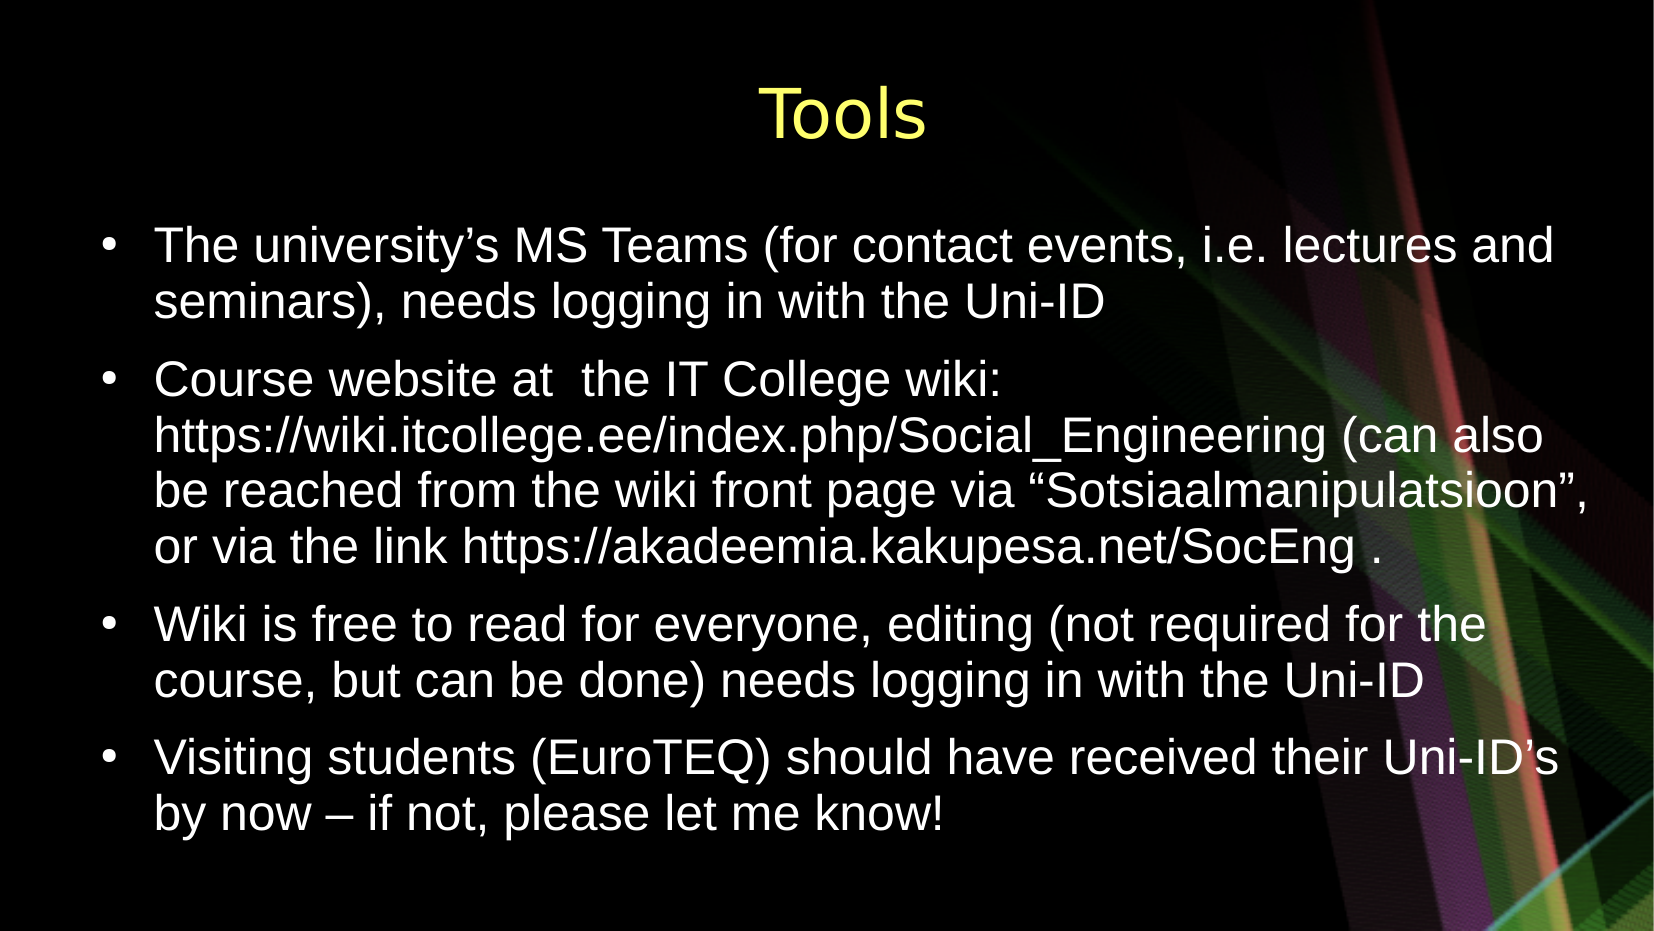

# Tools
The university’s MS Teams (for contact events, i.e. lectures and seminars), needs logging in with the Uni-ID
Course website at the IT College wiki: https://wiki.itcollege.ee/index.php/Social_Engineering (can also be reached from the wiki front page via “Sotsiaalmanipulatsioon”, or via the link https://akadeemia.kakupesa.net/SocEng .
Wiki is free to read for everyone, editing (not required for the course, but can be done) needs logging in with the Uni-ID
Visiting students (EuroTEQ) should have received their Uni-ID’s by now – if not, please let me know!